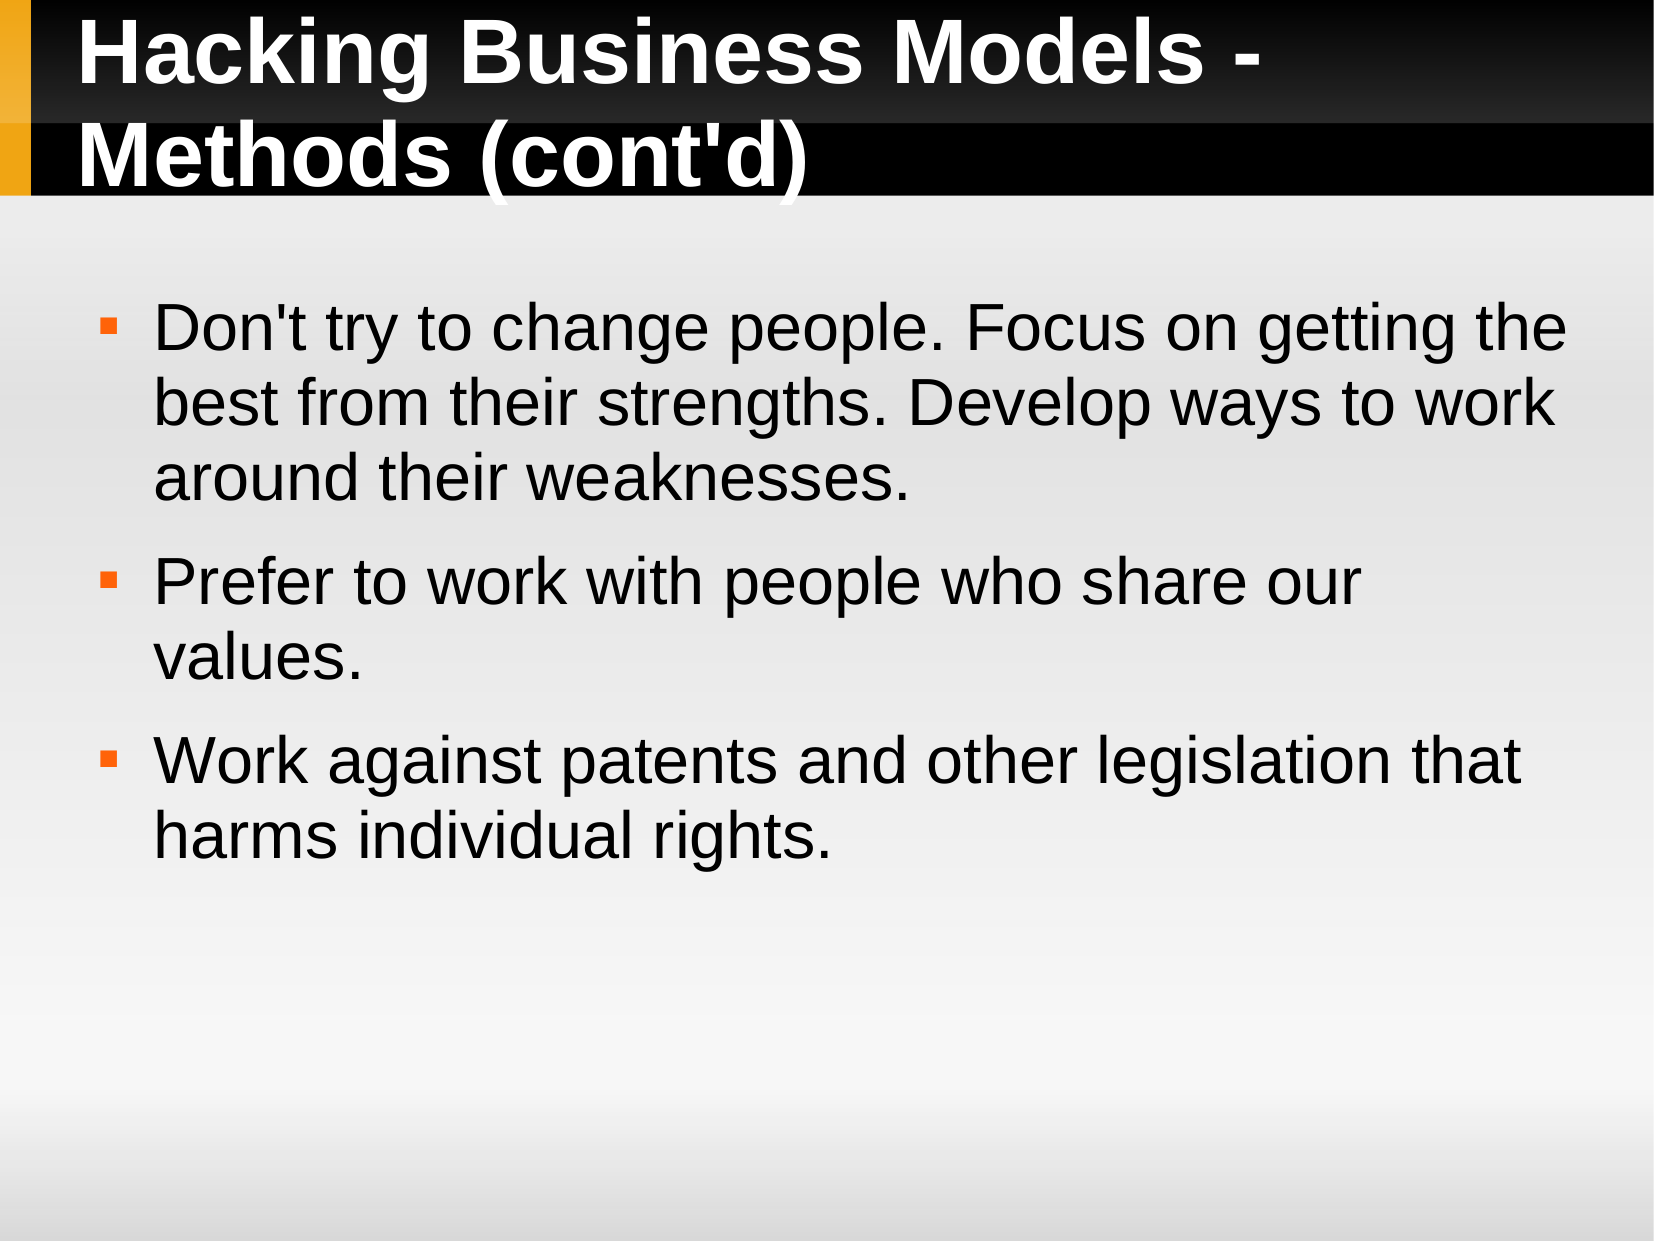

# Hacking Business Models - Methods (cont'd)
Don't try to change people. Focus on getting the best from their strengths. Develop ways to work around their weaknesses.
Prefer to work with people who share our values.
Work against patents and other legislation that harms individual rights.